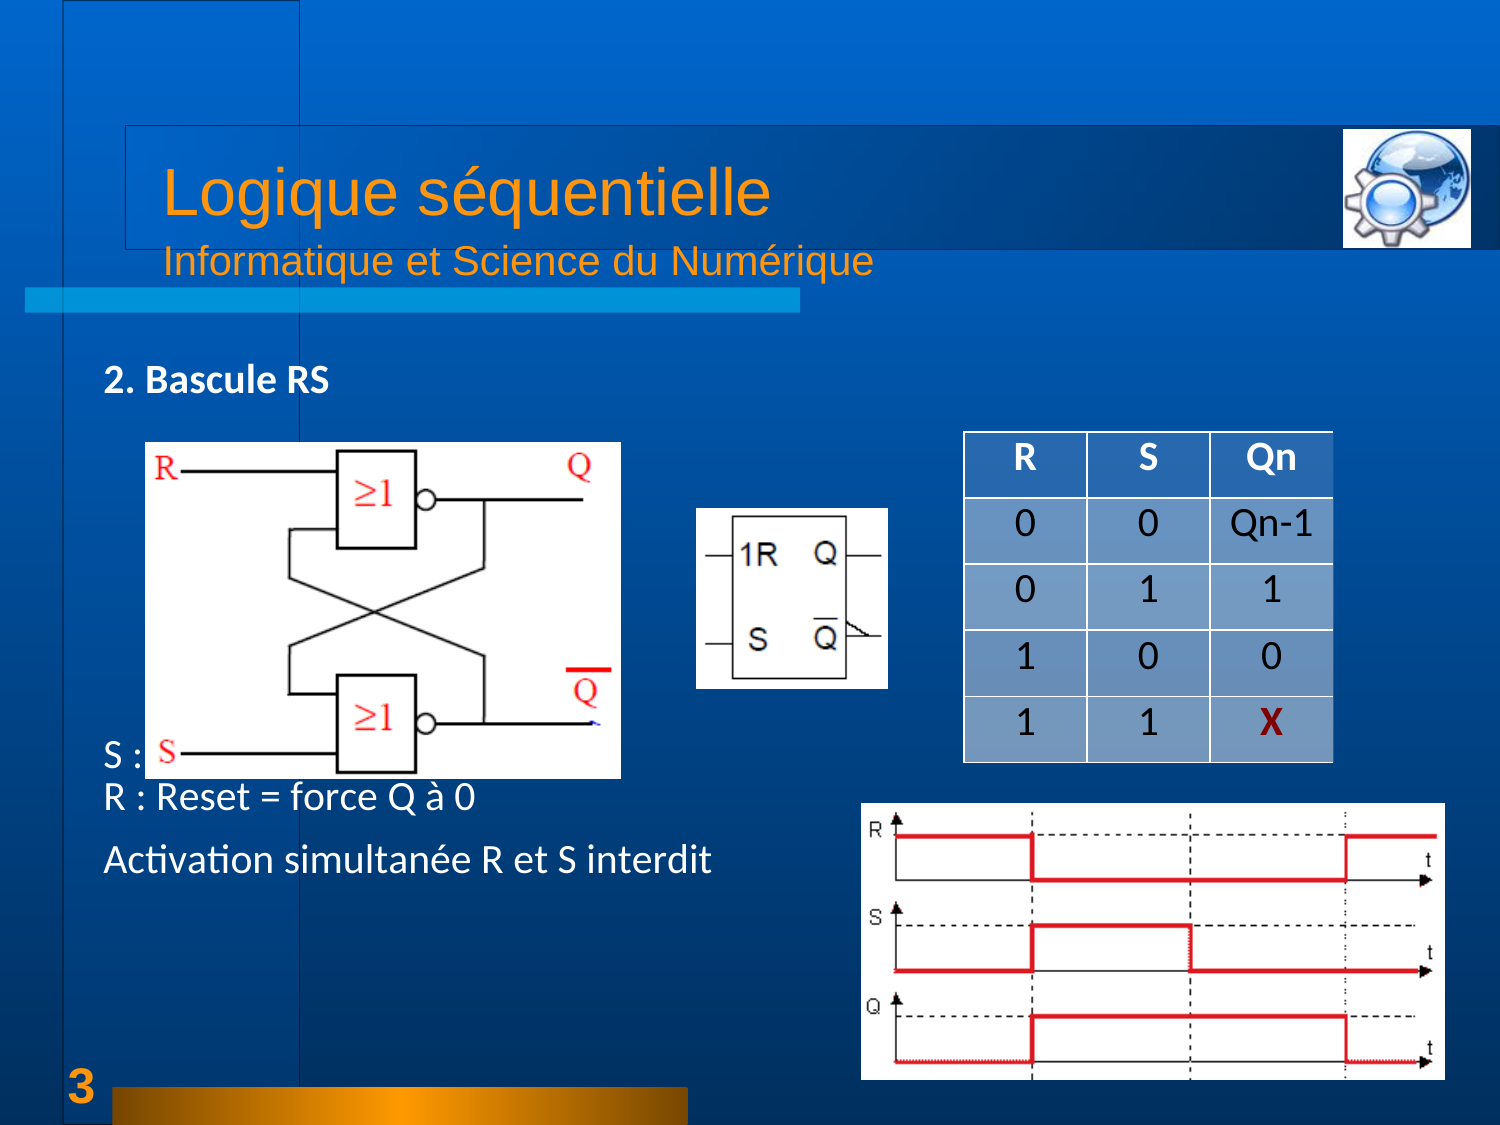

2. Bascule RS
S : Set = force Q à 1
R : Reset = force Q à 0
Activation simultanée R et S interdit
| R | S | Qn |
| --- | --- | --- |
| 0 | 0 | Qn-1 |
| 0 | 1 | 1 |
| 1 | 0 | 0 |
| 1 | 1 | X |